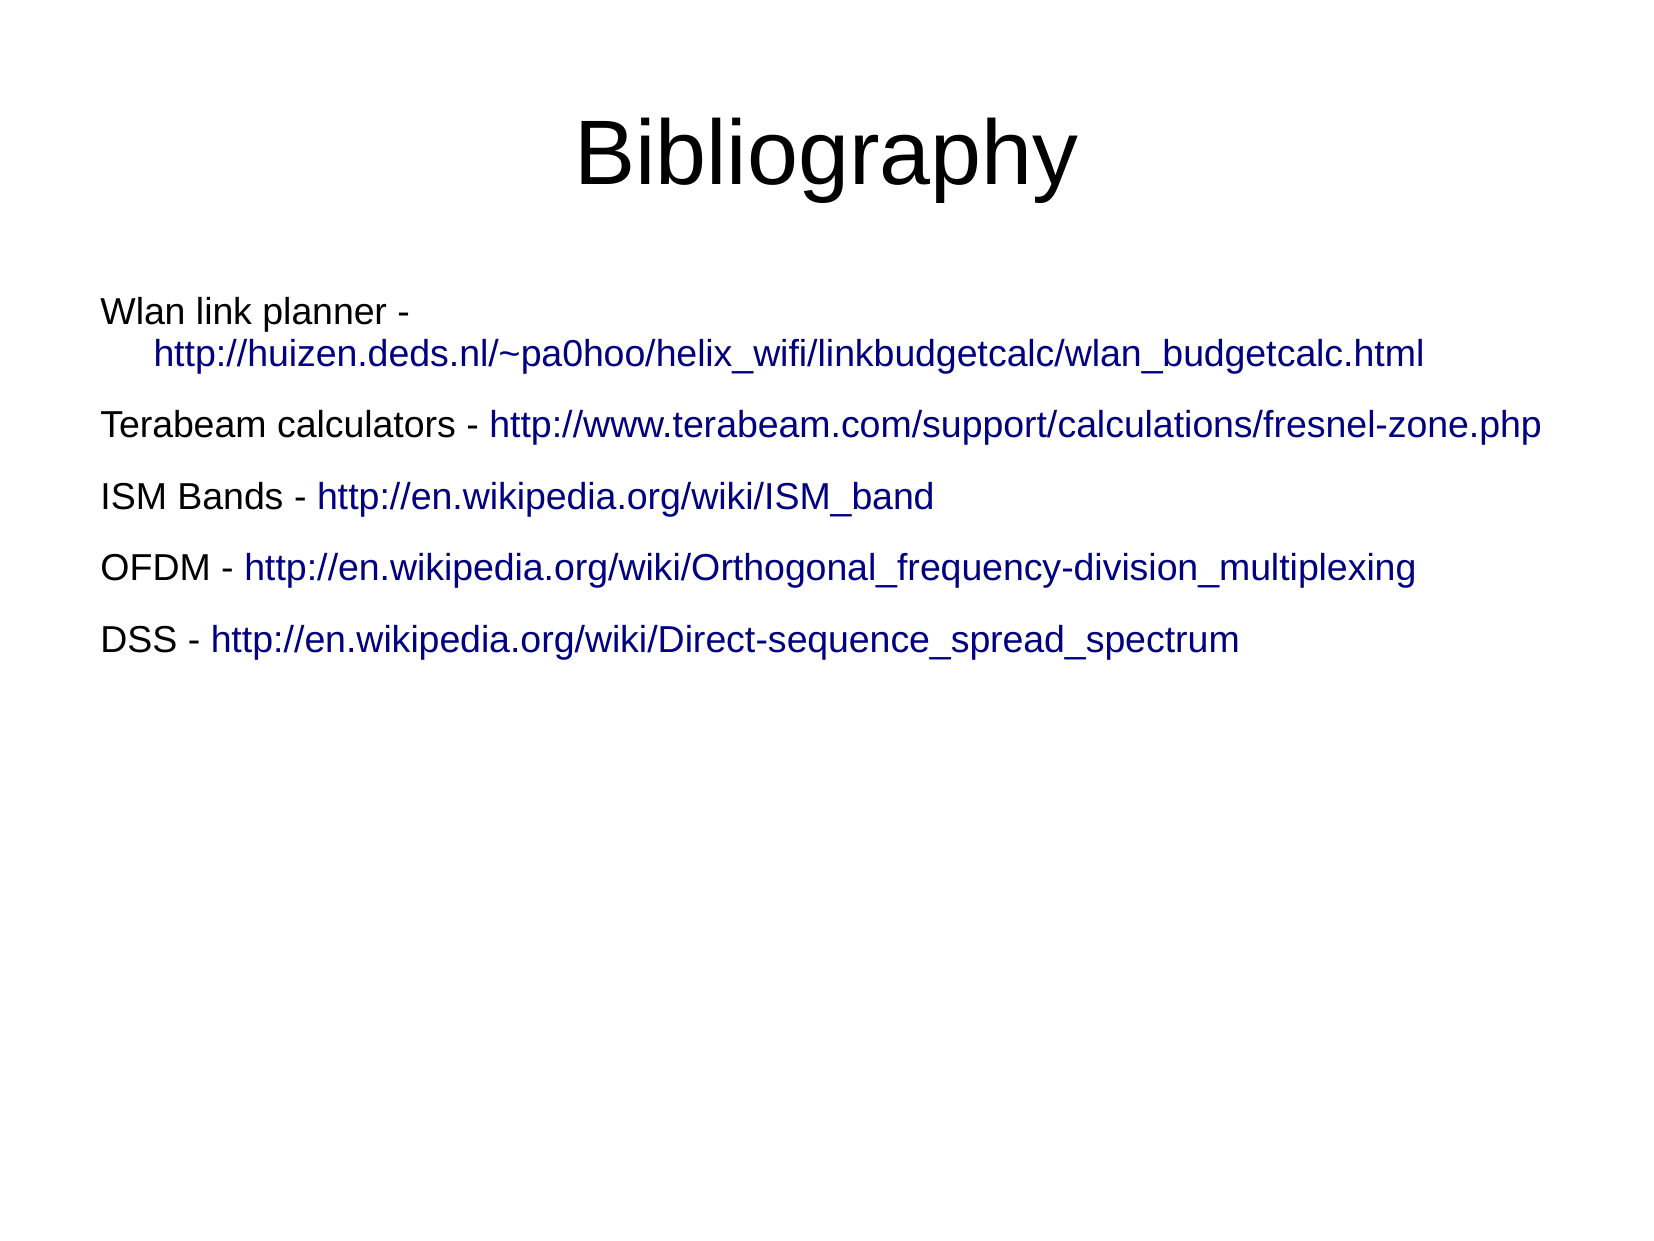

# Bibliography
Wlan link planner - http://huizen.deds.nl/~pa0hoo/helix_wifi/linkbudgetcalc/wlan_budgetcalc.html
Terabeam calculators - http://www.terabeam.com/support/calculations/fresnel-zone.php
ISM Bands - http://en.wikipedia.org/wiki/ISM_band
OFDM - http://en.wikipedia.org/wiki/Orthogonal_frequency-division_multiplexing
DSS - http://en.wikipedia.org/wiki/Direct-sequence_spread_spectrum